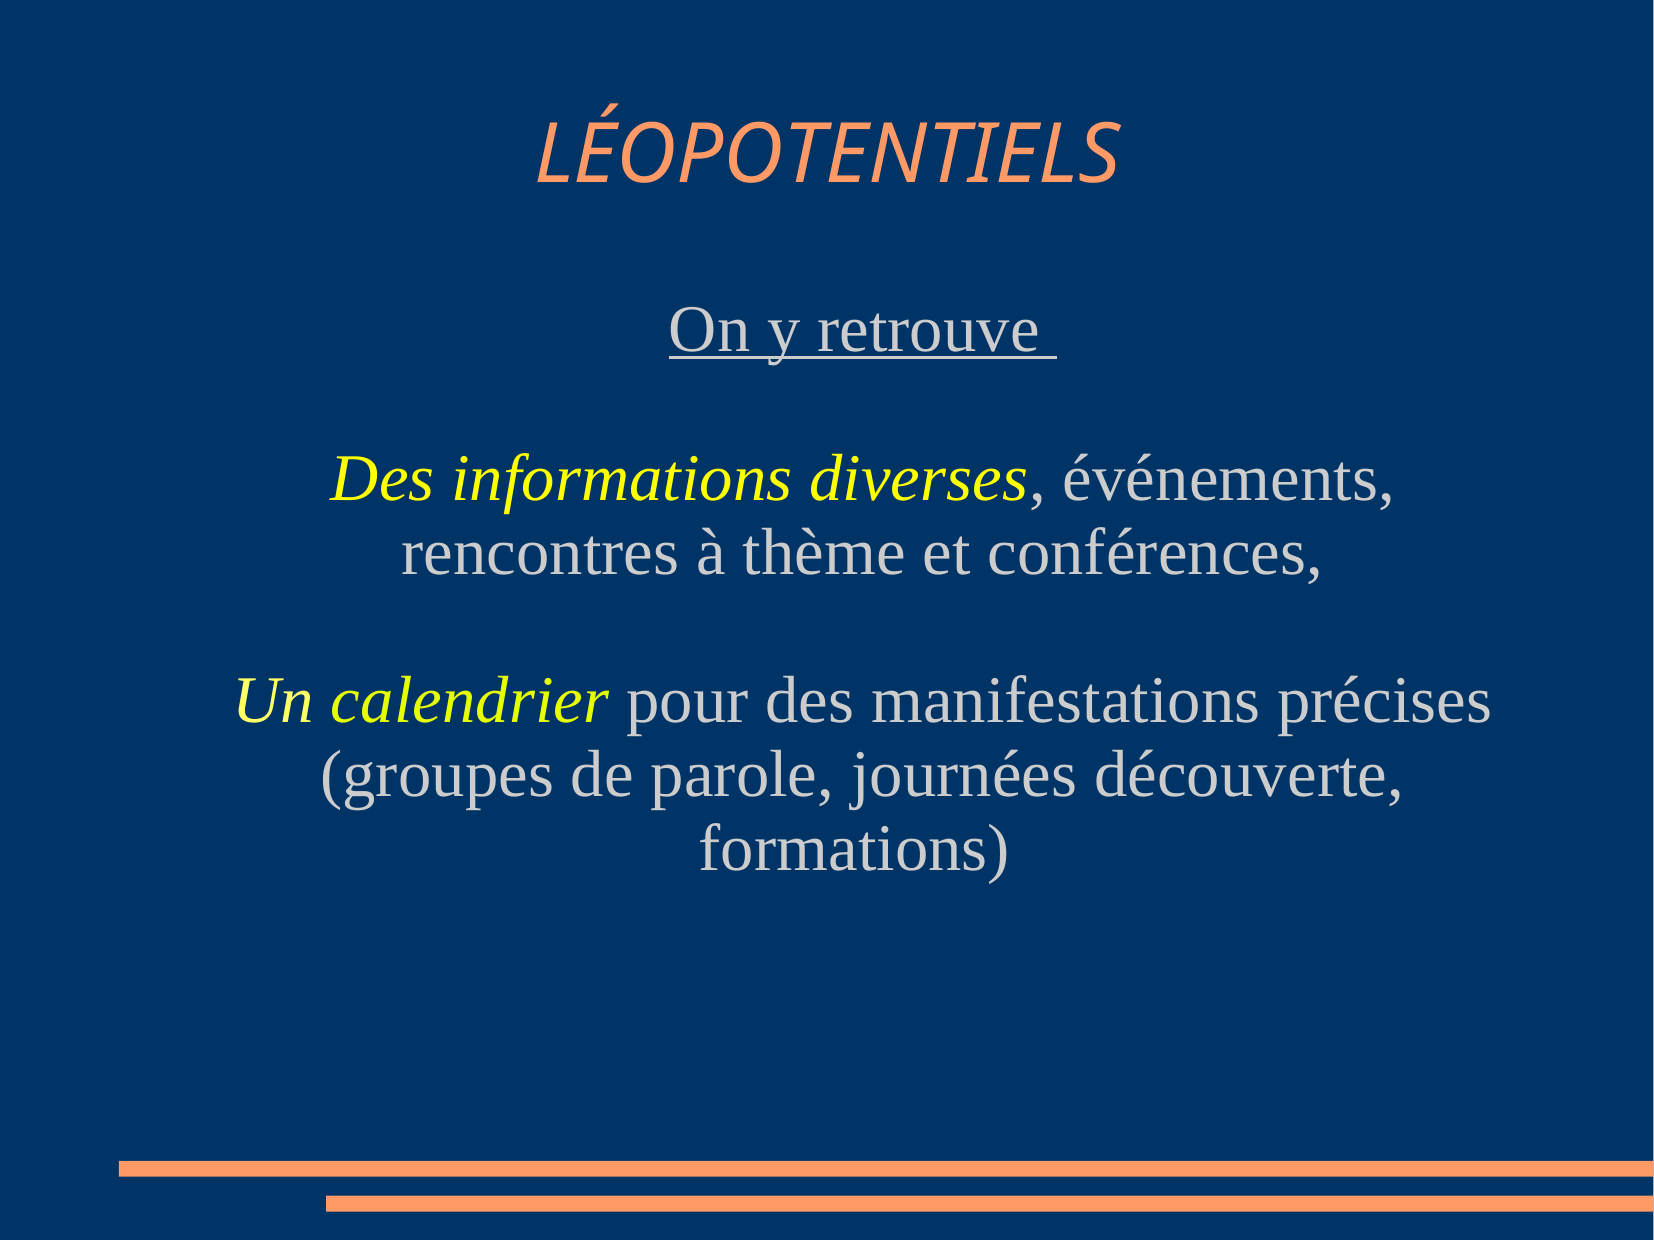

# LÉOPOTENTIELS
On y retrouve
Des informations diverses, événements,
rencontres à thème et conférences,
Un calendrier pour des manifestations précises
(groupes de parole, journées découverte, formations)